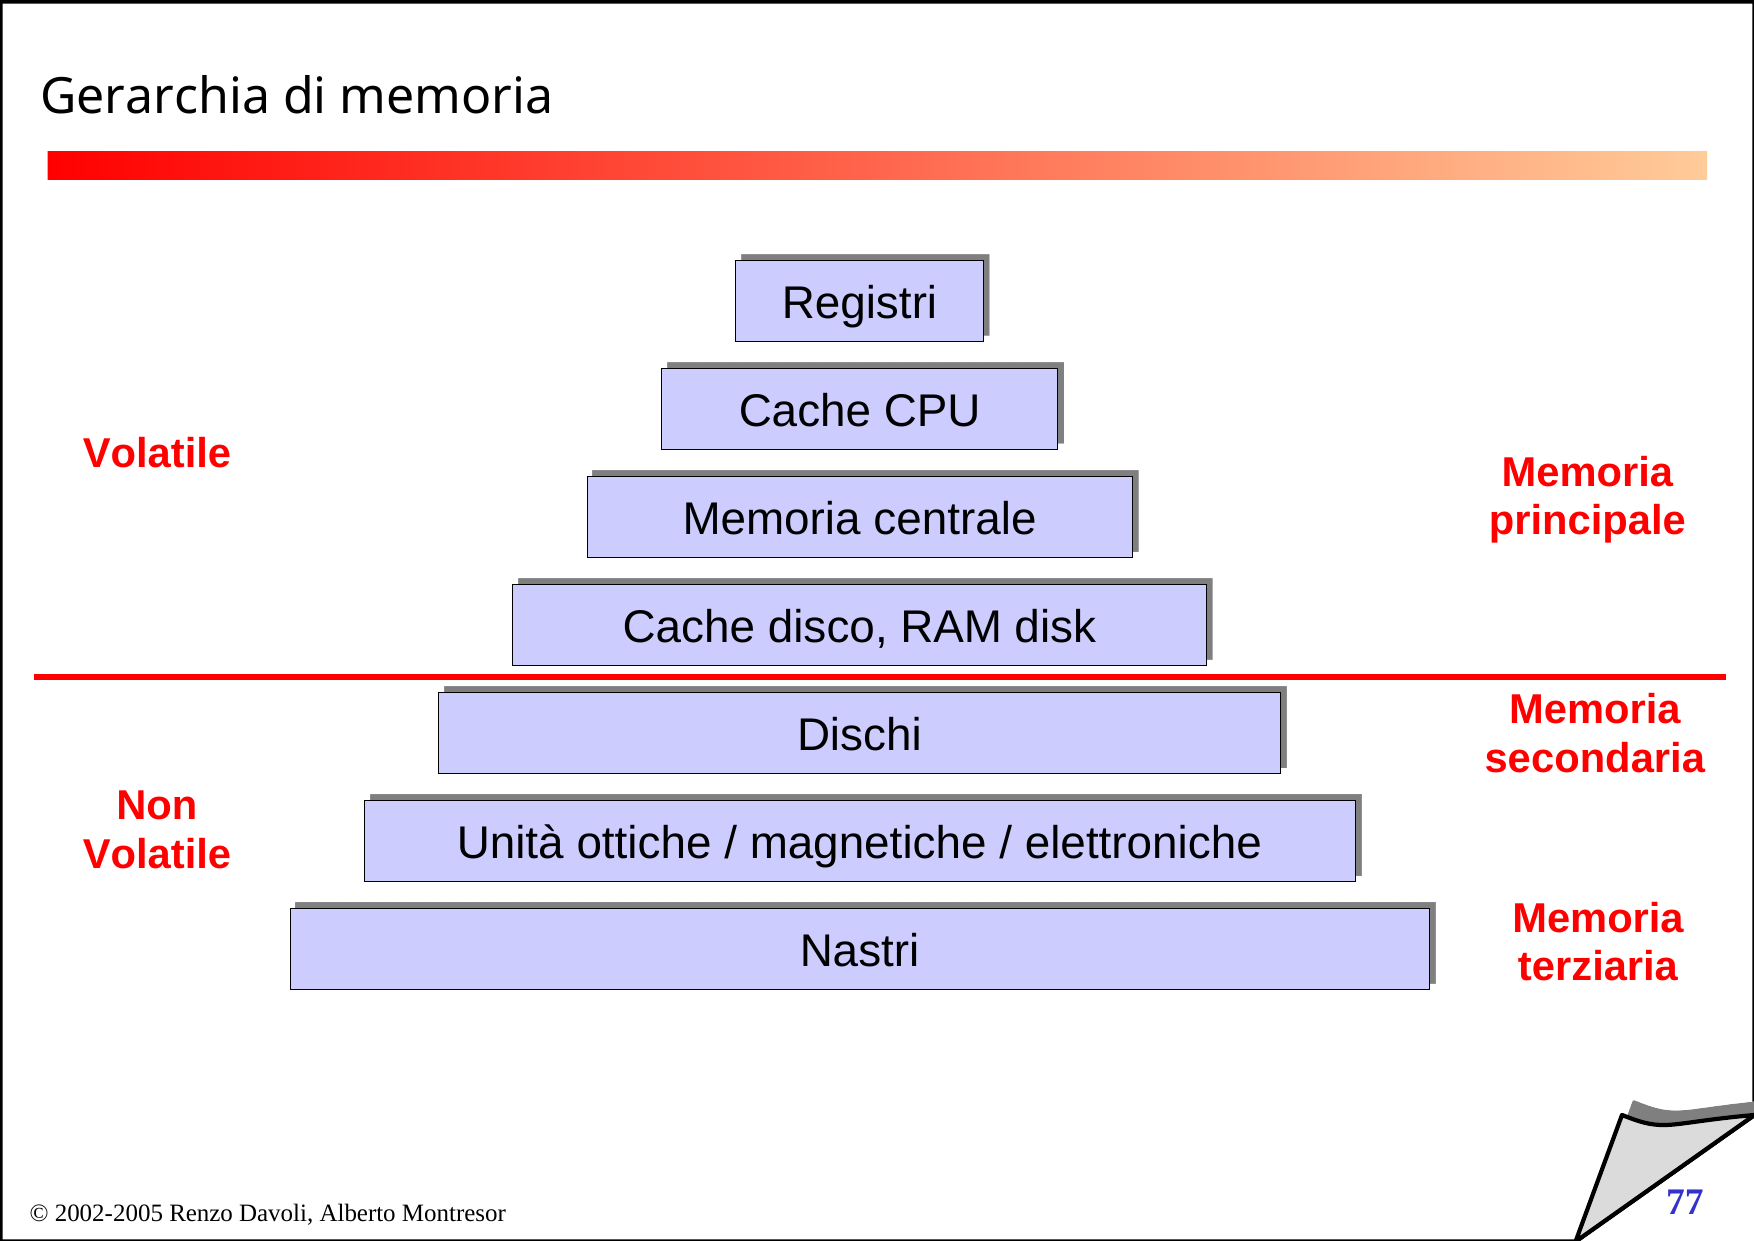

# Gerarchia di memoria
Registri
Cache CPU
Volatile
Memoria
principale
Memoria centrale
Cache disco, RAM disk
Memoria
secondaria
Dischi
Non
Volatile
Unità ottiche / magnetiche / elettroniche
Memoria
terziaria
Nastri